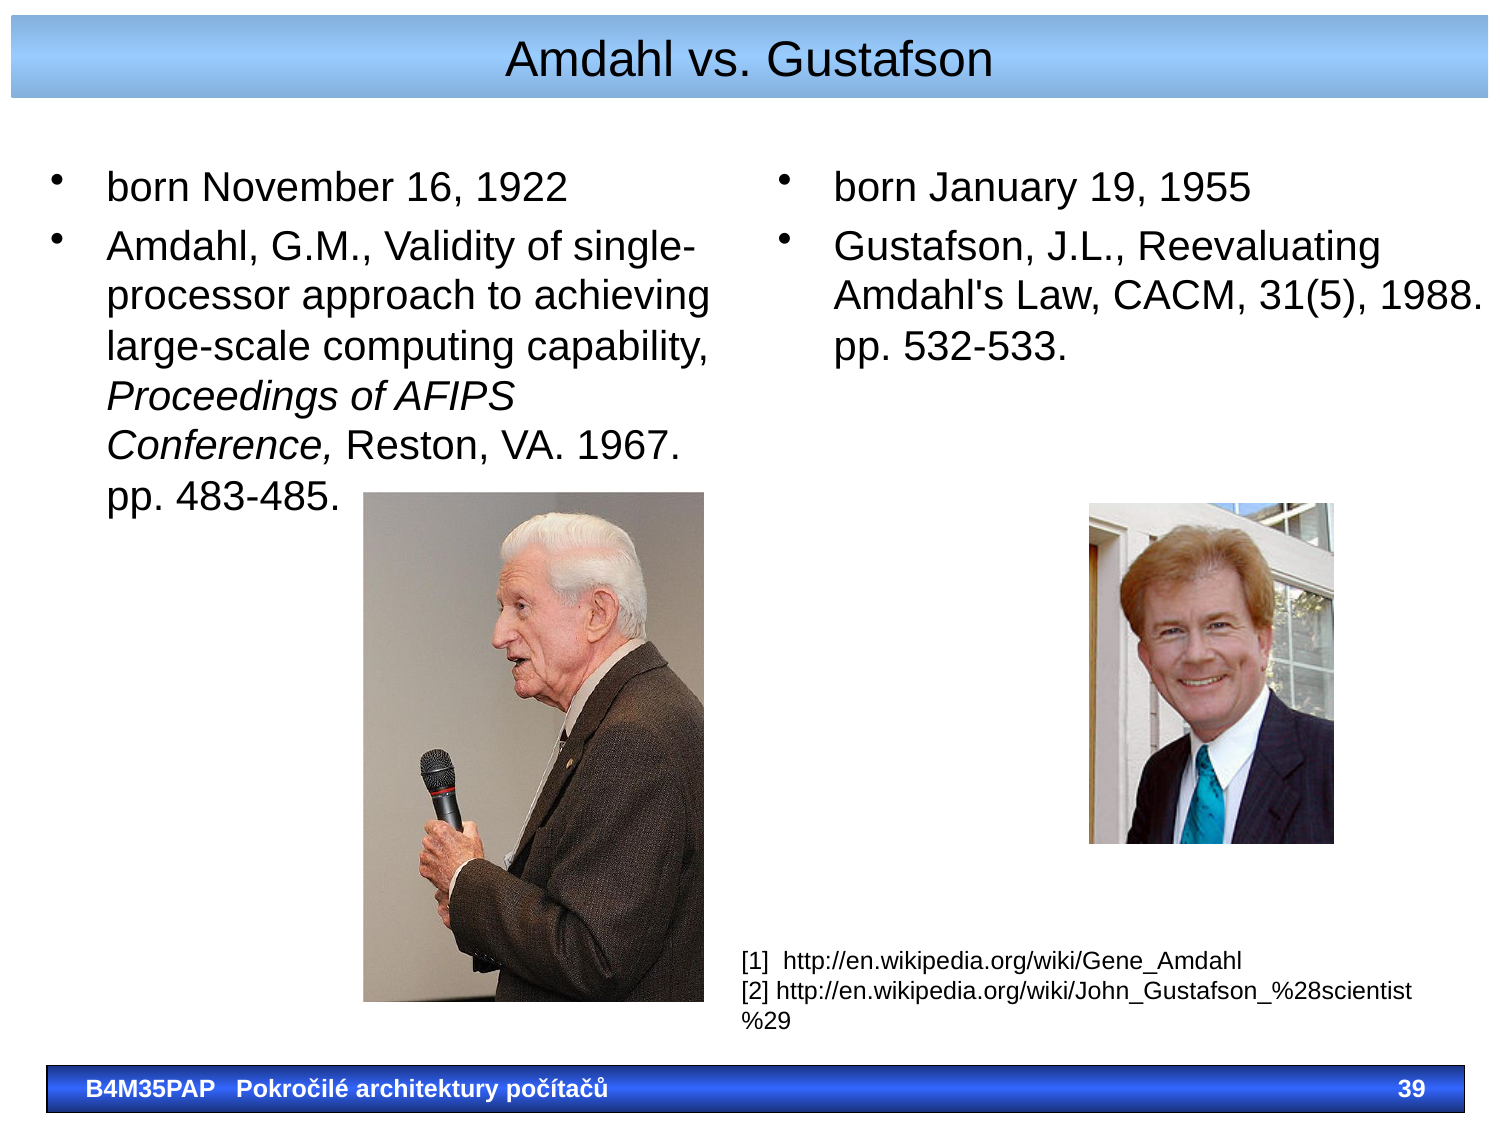

# Amdahl vs. Gustafson
born November 16, 1922
Amdahl, G.M., Validity of single-processor approach to achieving large-scale computing capability, Proceedings of AFIPS Conference, Reston, VA. 1967. pp. 483-485.
born January 19, 1955
Gustafson, J.L., Reevaluating Amdahl's Law, CACM, 31(5), 1988. pp. 532-533.
[1] http://en.wikipedia.org/wiki/Gene_Amdahl
[2] http://en.wikipedia.org/wiki/John_Gustafson_%28scientist%29
B4M35PAP Pokročilé architektury počítačů